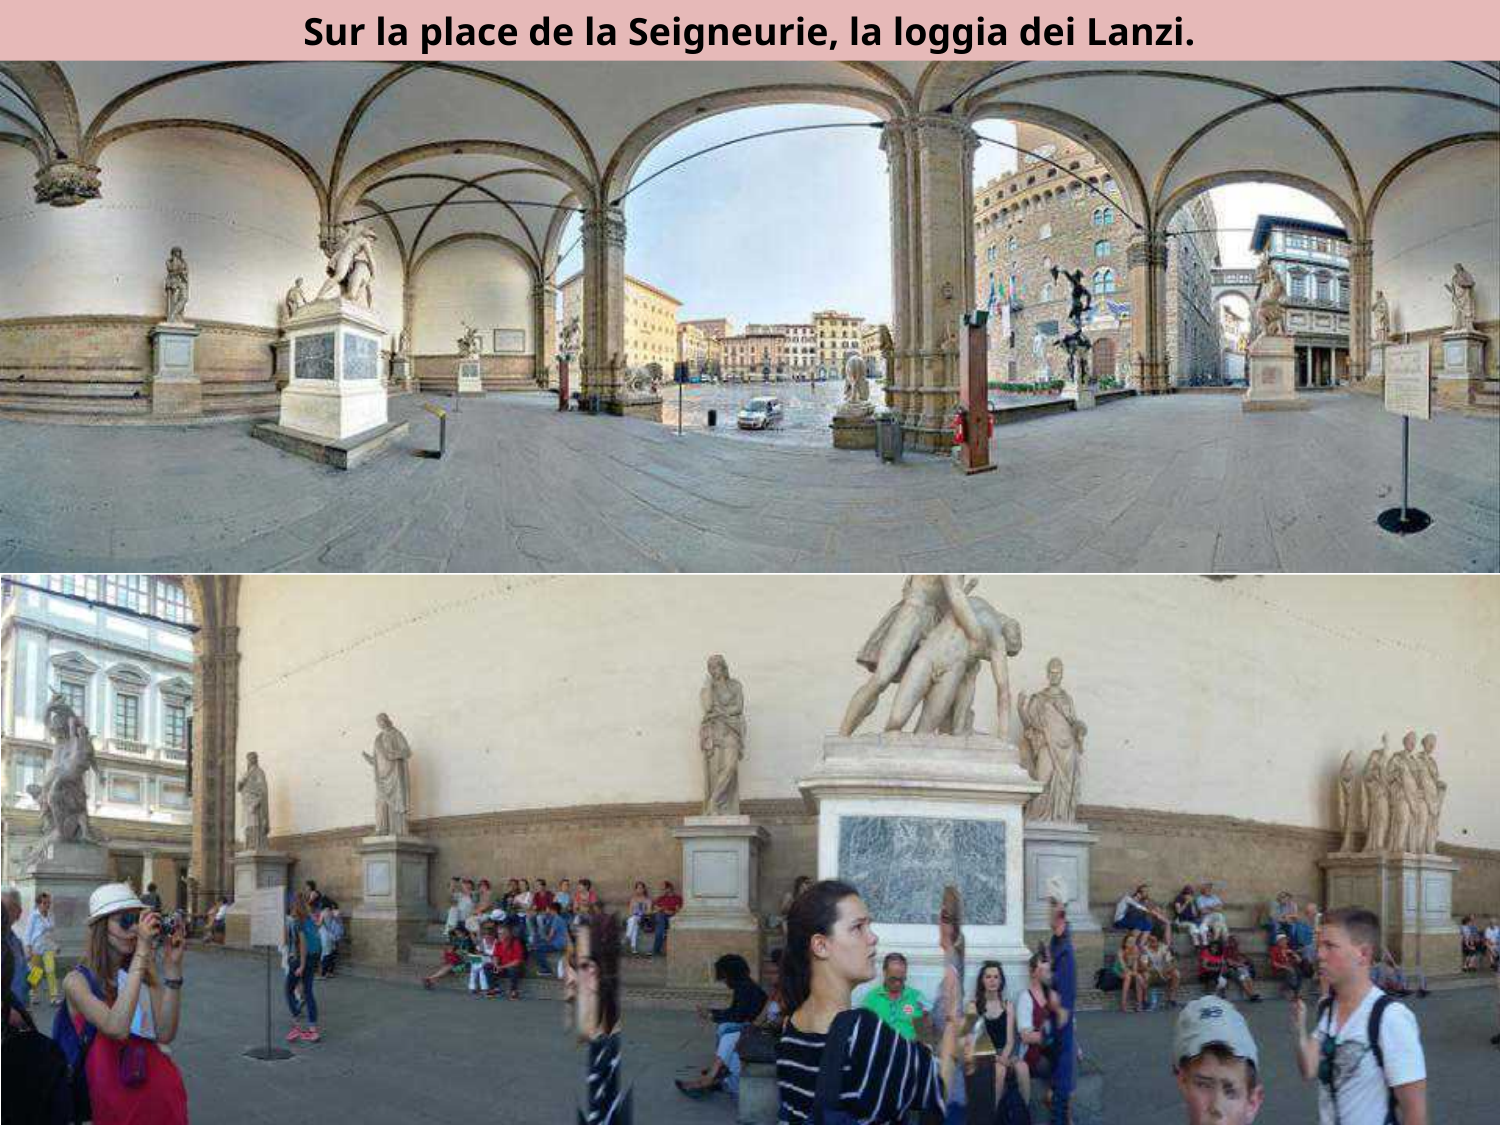

Sur la place de la Seigneurie, la loggia dei Lanzi.